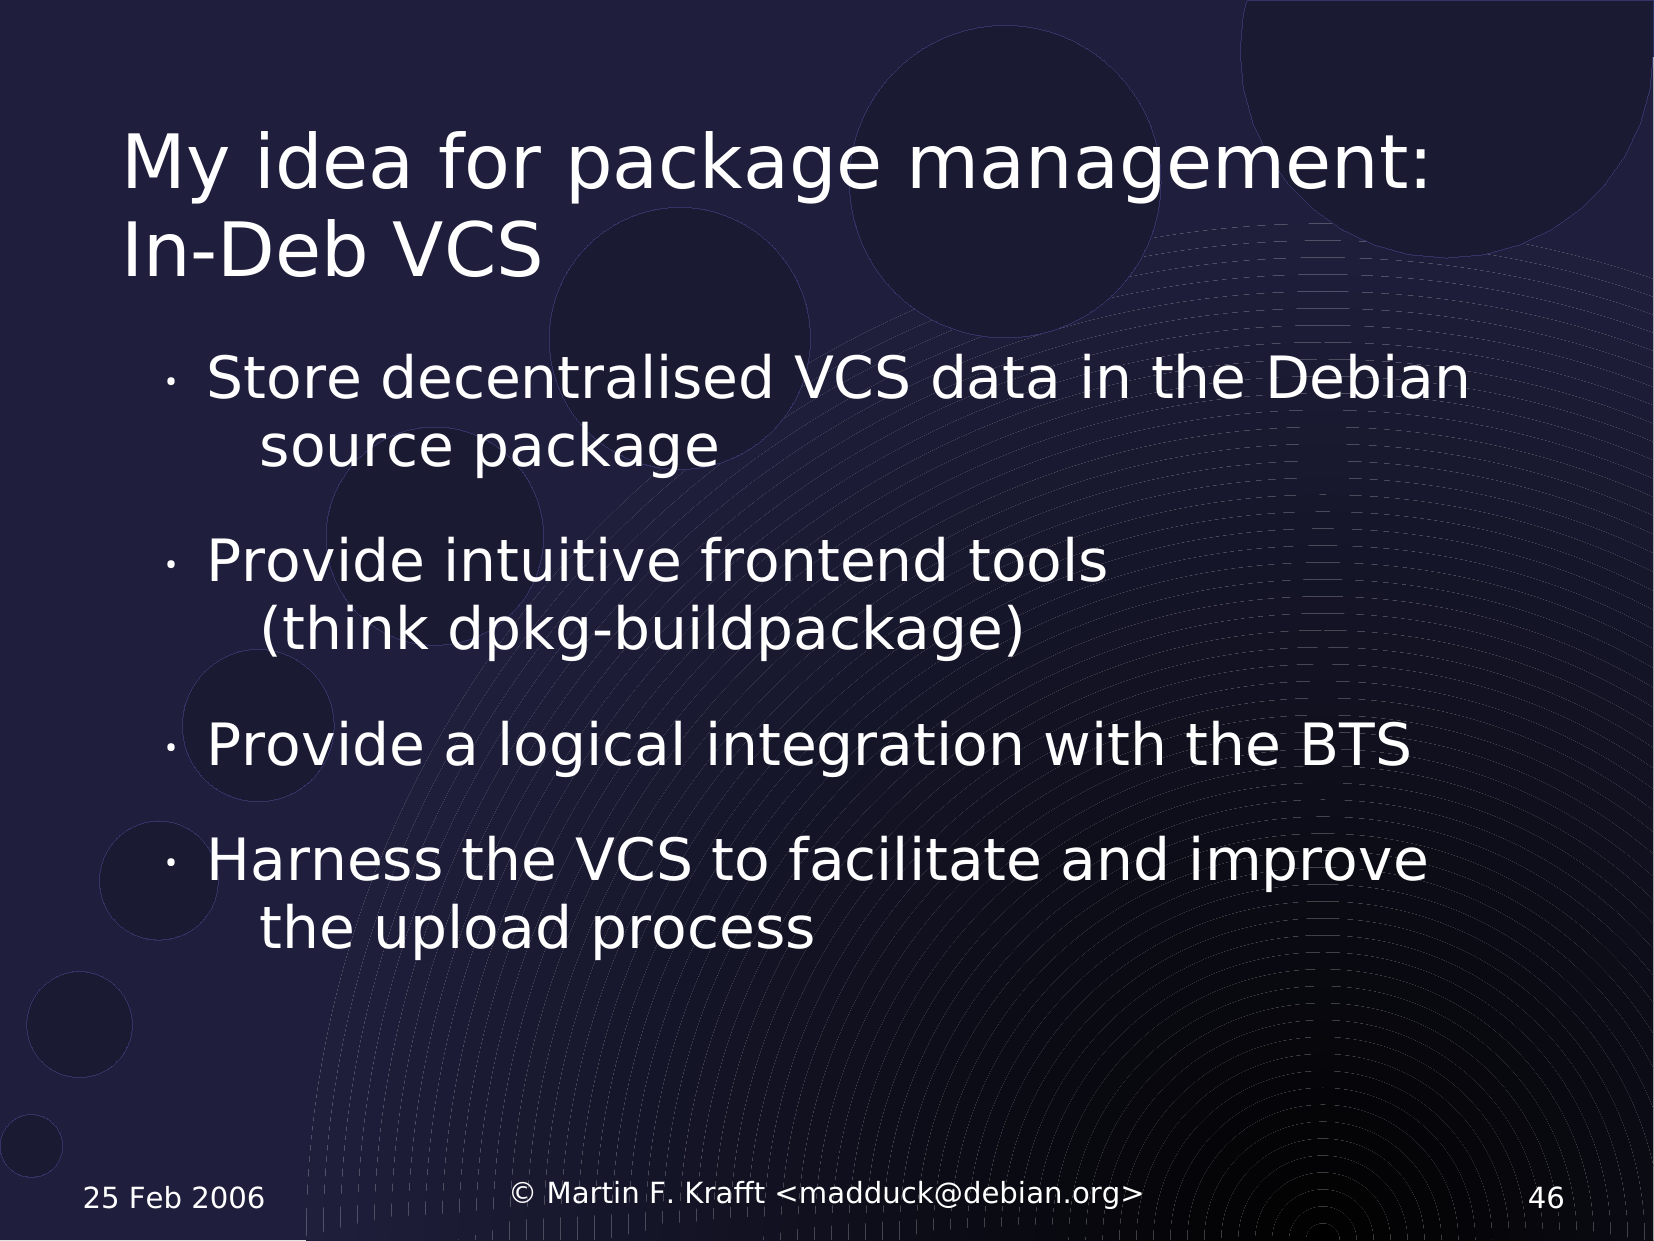

# My idea for package management: In-Deb VCS
Store decentralised VCS data in the Debian source package
Provide intuitive frontend tools
(think dpkg-buildpackage)
Provide a logical integration with the BTS
Harness the VCS to facilitate and improve the upload process
© Martin F. Krafft <madduck@debian.org>
25 Feb 2006
46